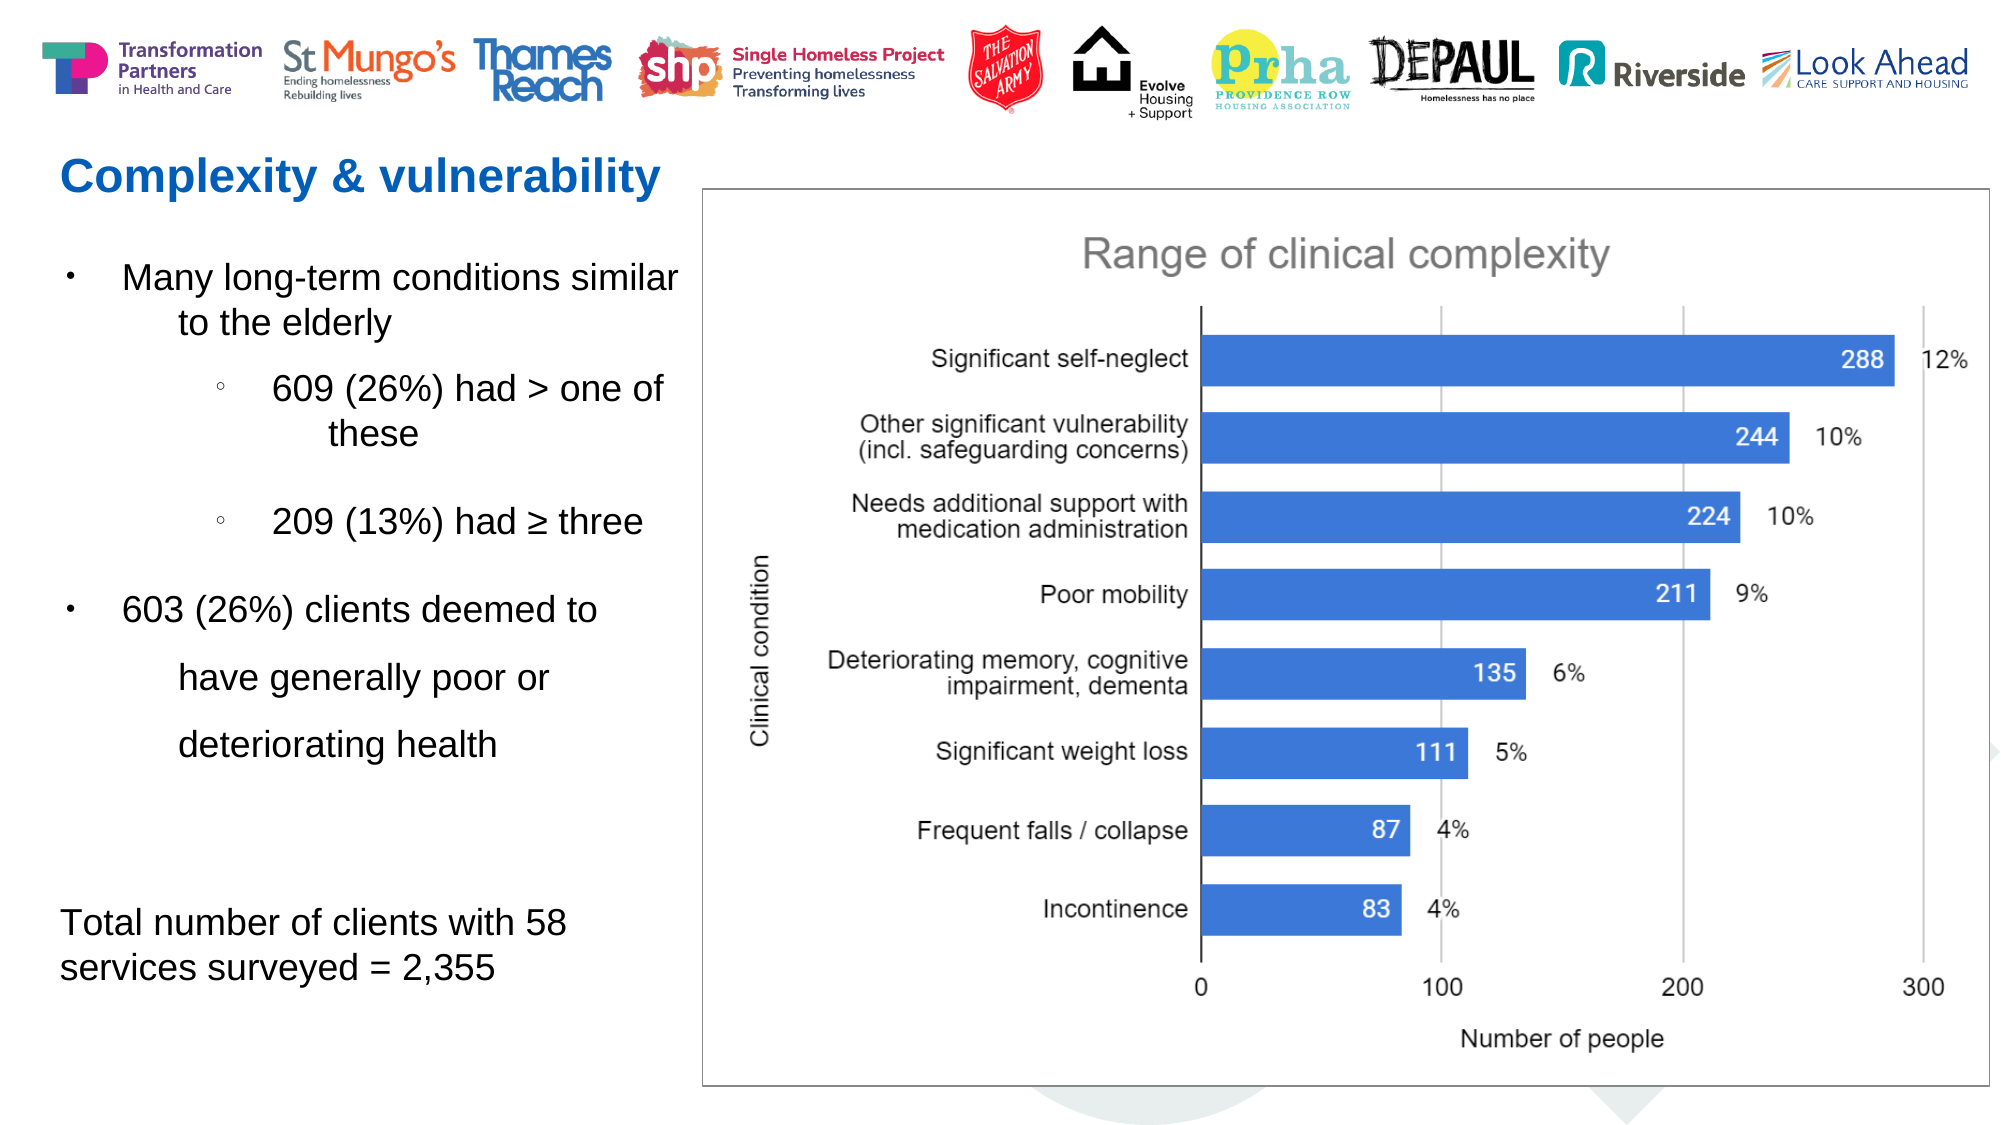

# Complexity & vulnerability
Many long-term conditions similar to the elderly
609 (26%) had > one of these
209 (13%) had ≥ three
603 (26%) clients deemed to have generally poor or deteriorating health
Total number of clients with 58 services surveyed = 2,355